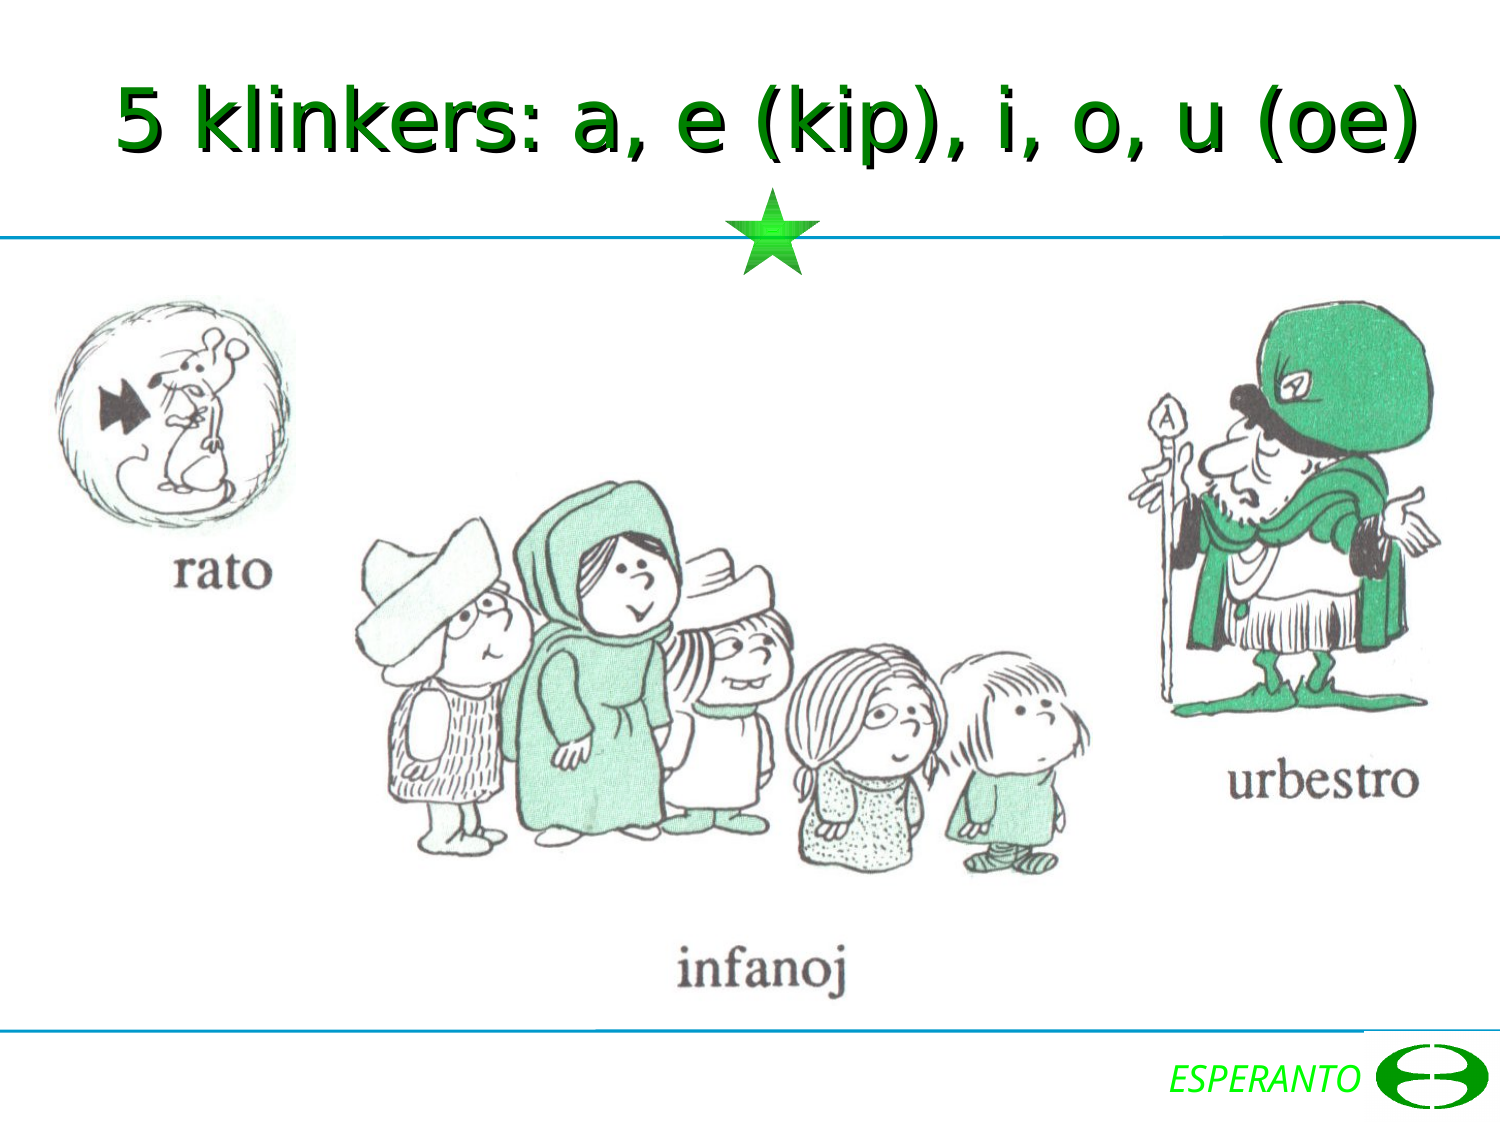

# 5 klinkers: a, e (kip), i, o, u (oe)